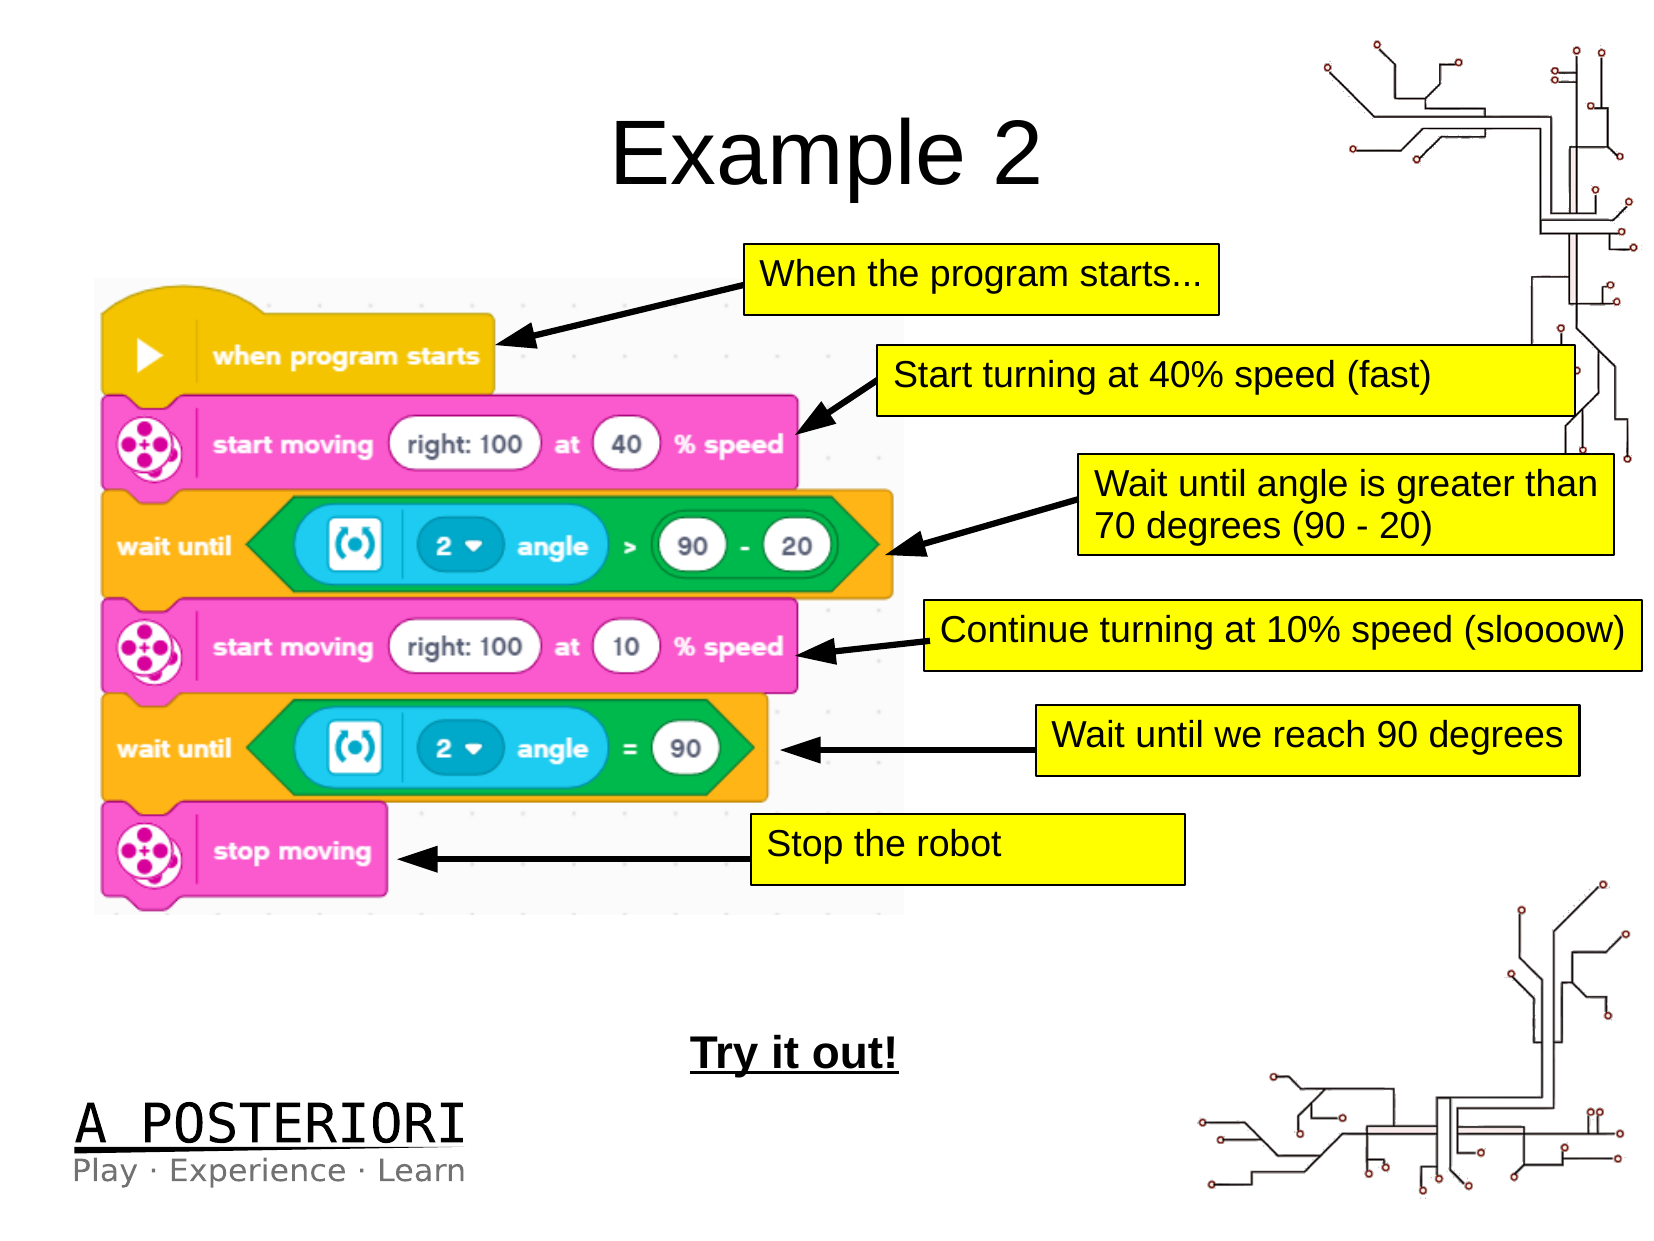

# Example 2
When the program starts...
Start turning at 40% speed (fast)
Wait until angle is greater than
70 degrees (90 - 20)
Continue turning at 10% speed (sloooow)
Wait until we reach 90 degrees
Stop the robot
Try it out!